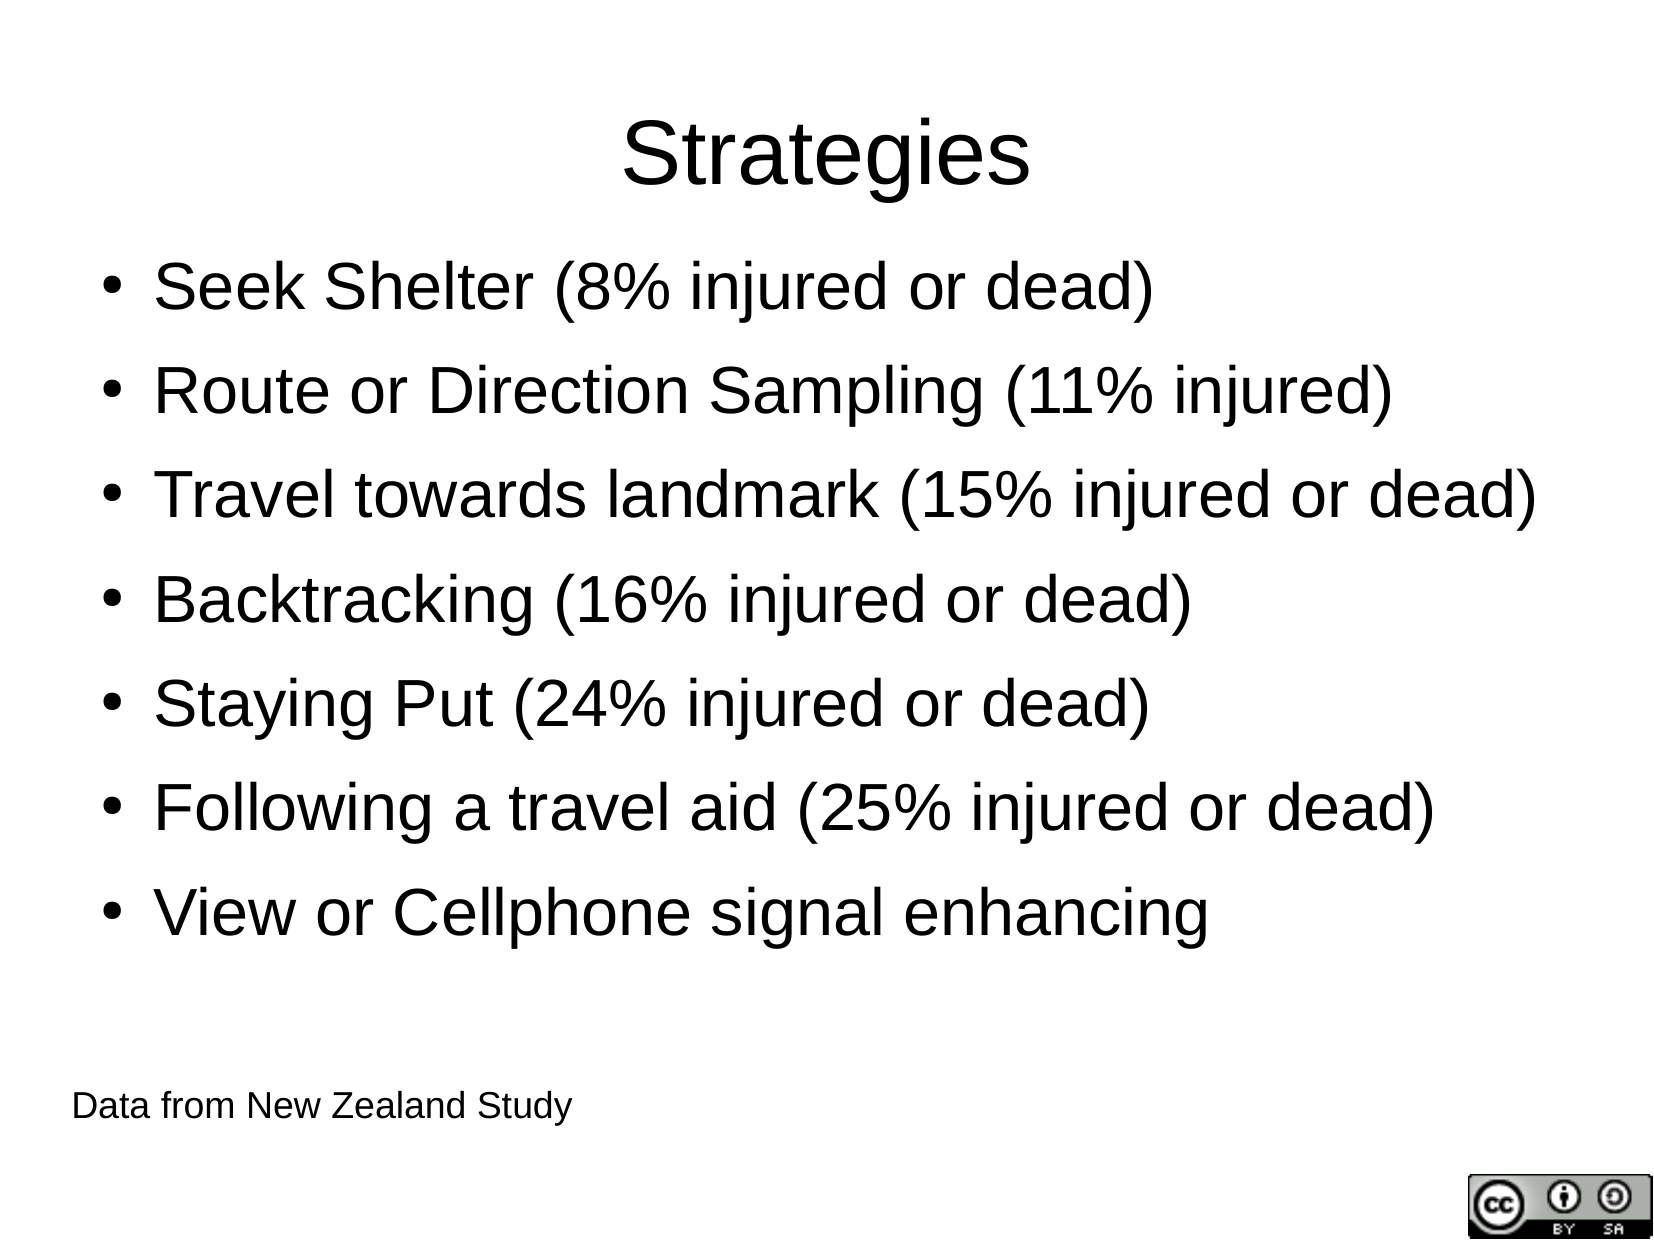

# Strategies
Seek Shelter (8% injured or dead)
Route or Direction Sampling (11% injured)
Travel towards landmark (15% injured or dead)
Backtracking (16% injured or dead)
Staying Put (24% injured or dead)
Following a travel aid (25% injured or dead)
View or Cellphone signal enhancing
Data from New Zealand Study